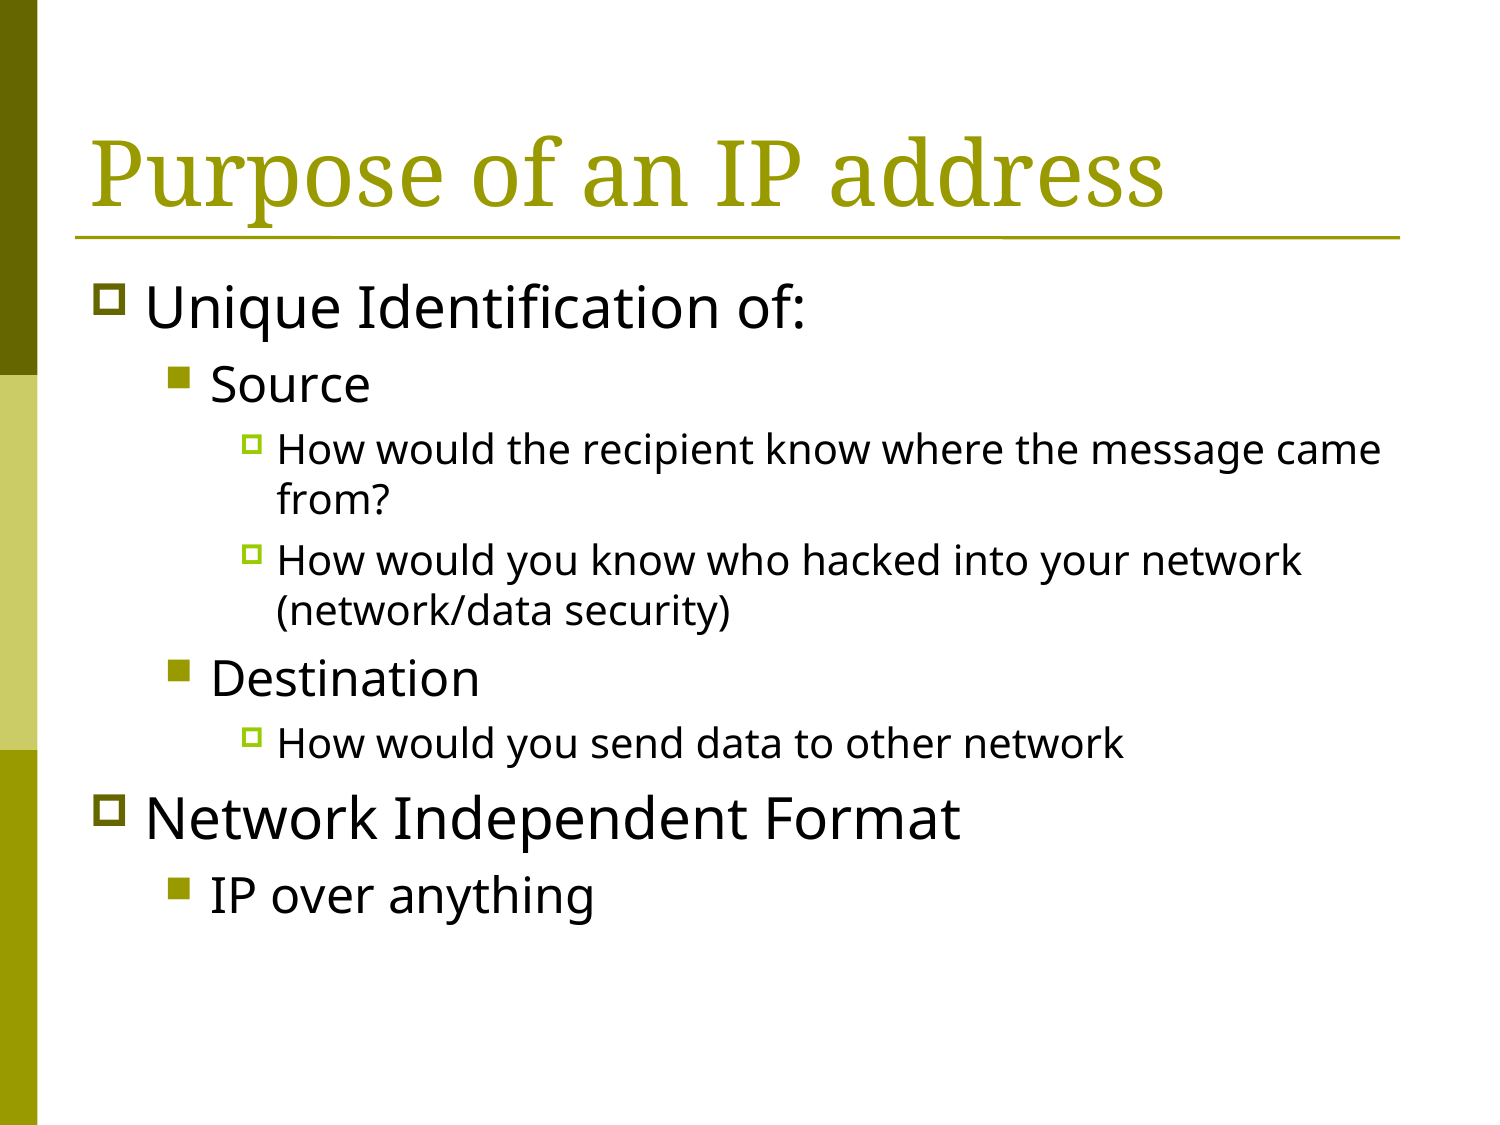

# Purpose of an IP address
Unique Identification of:
Source
How would the recipient know where the message came from?
How would you know who hacked into your network (network/data security)
Destination
How would you send data to other network
Network Independent Format
IP over anything